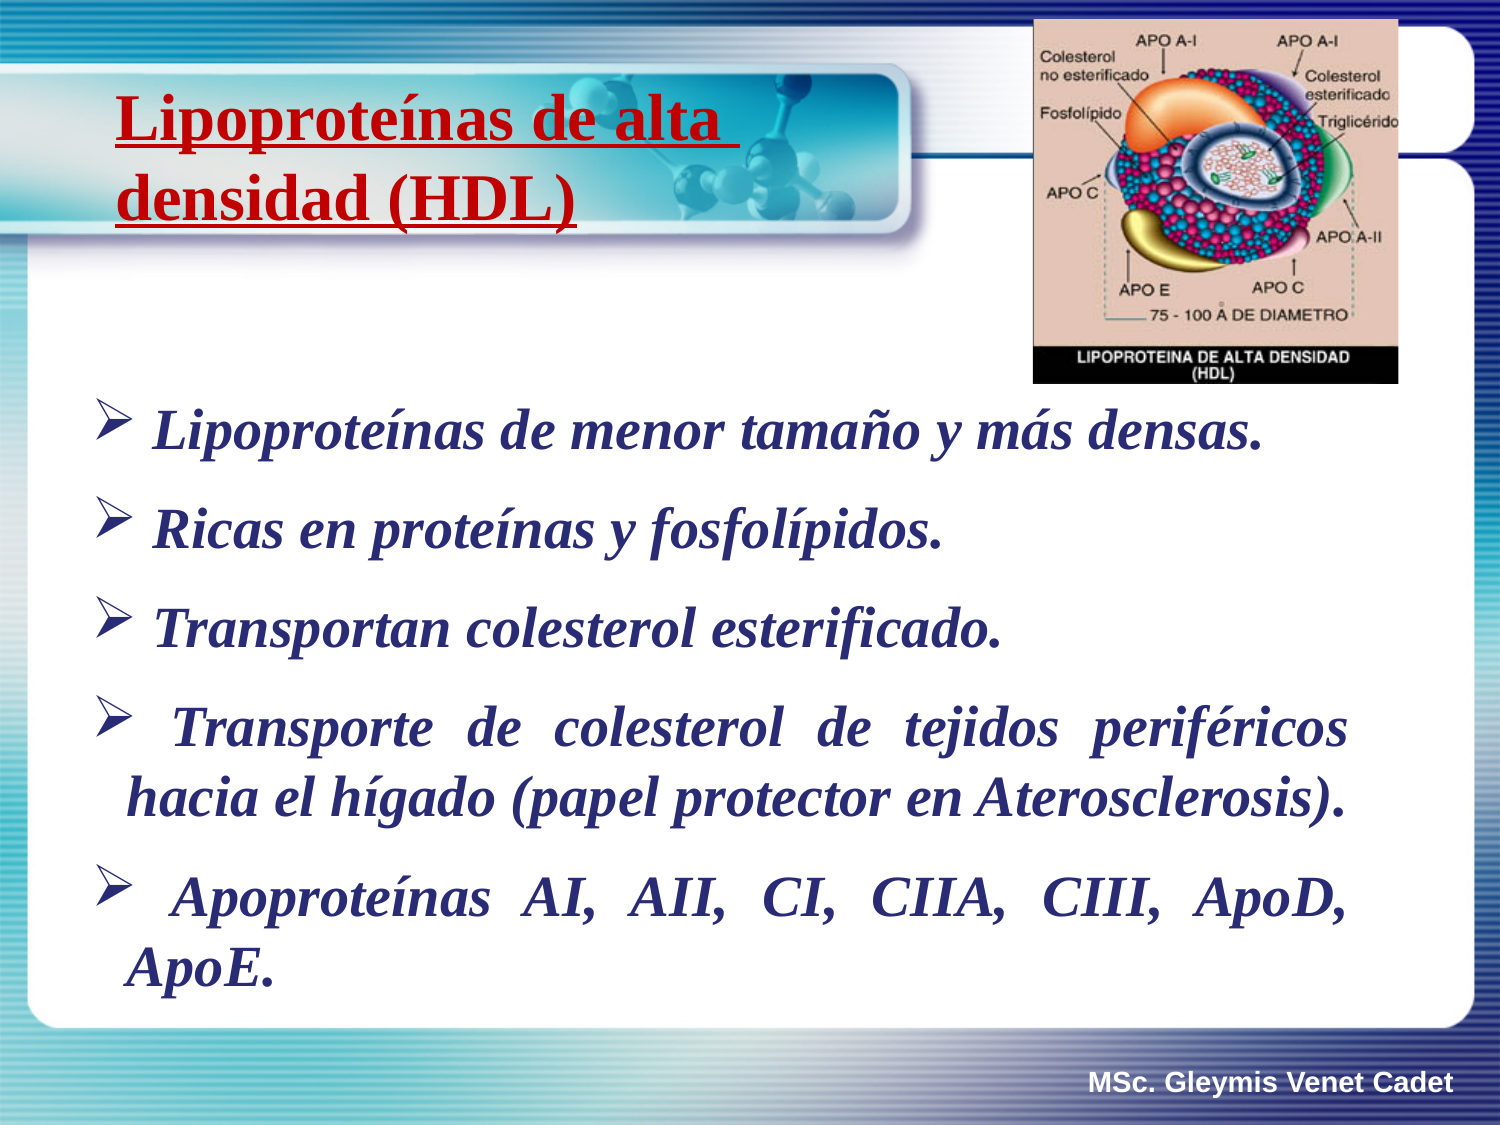

# Lipoproteínas de alta densidad (HDL)
 Lipoproteínas de menor tamaño y más densas.
 Ricas en proteínas y fosfolípidos.
 Transportan colesterol esterificado.
 Transporte de colesterol de tejidos periféricos hacia el hígado (papel protector en Aterosclerosis).
 Apoproteínas AI, AII, CI, CIIA, CIII, ApoD, ApoE.
MSc. Gleymis Venet Cadet